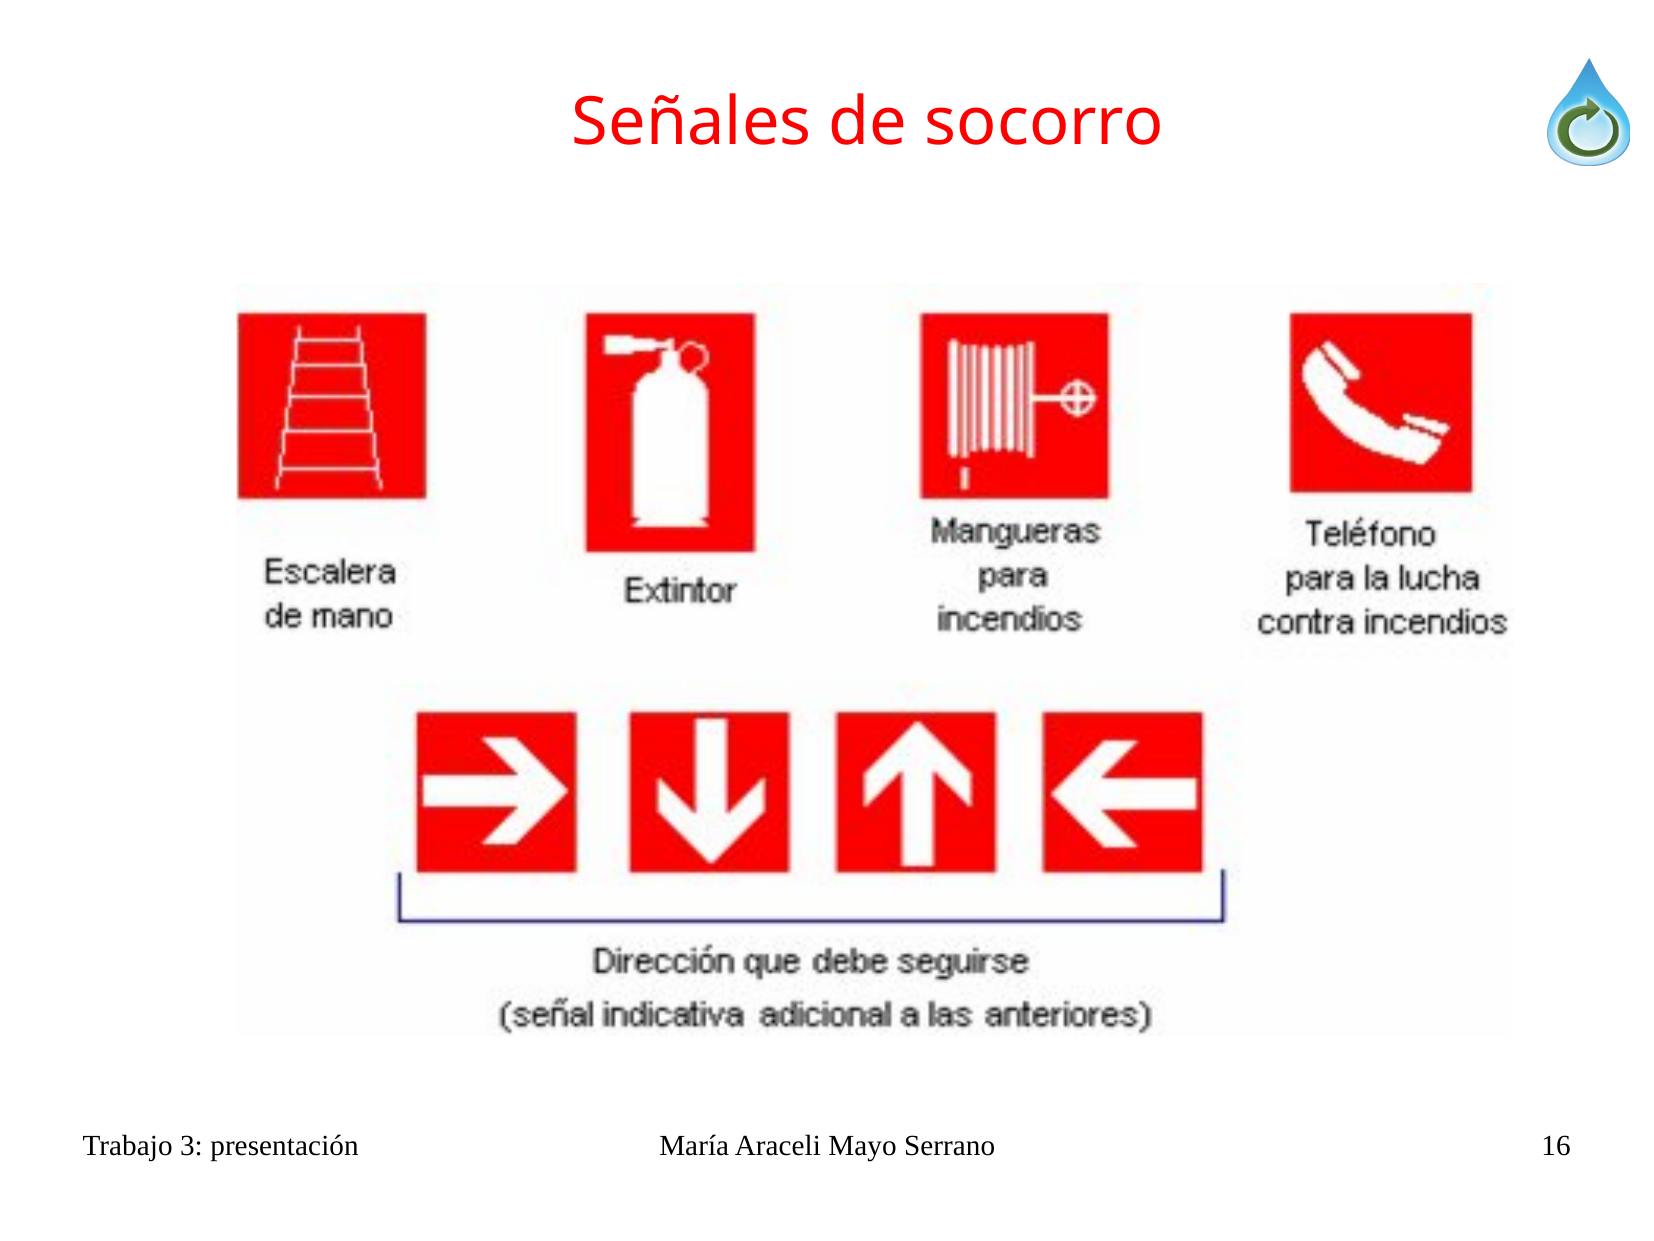

Señales de socorro
Trabajo 3: presentación
María Araceli Mayo Serrano
16